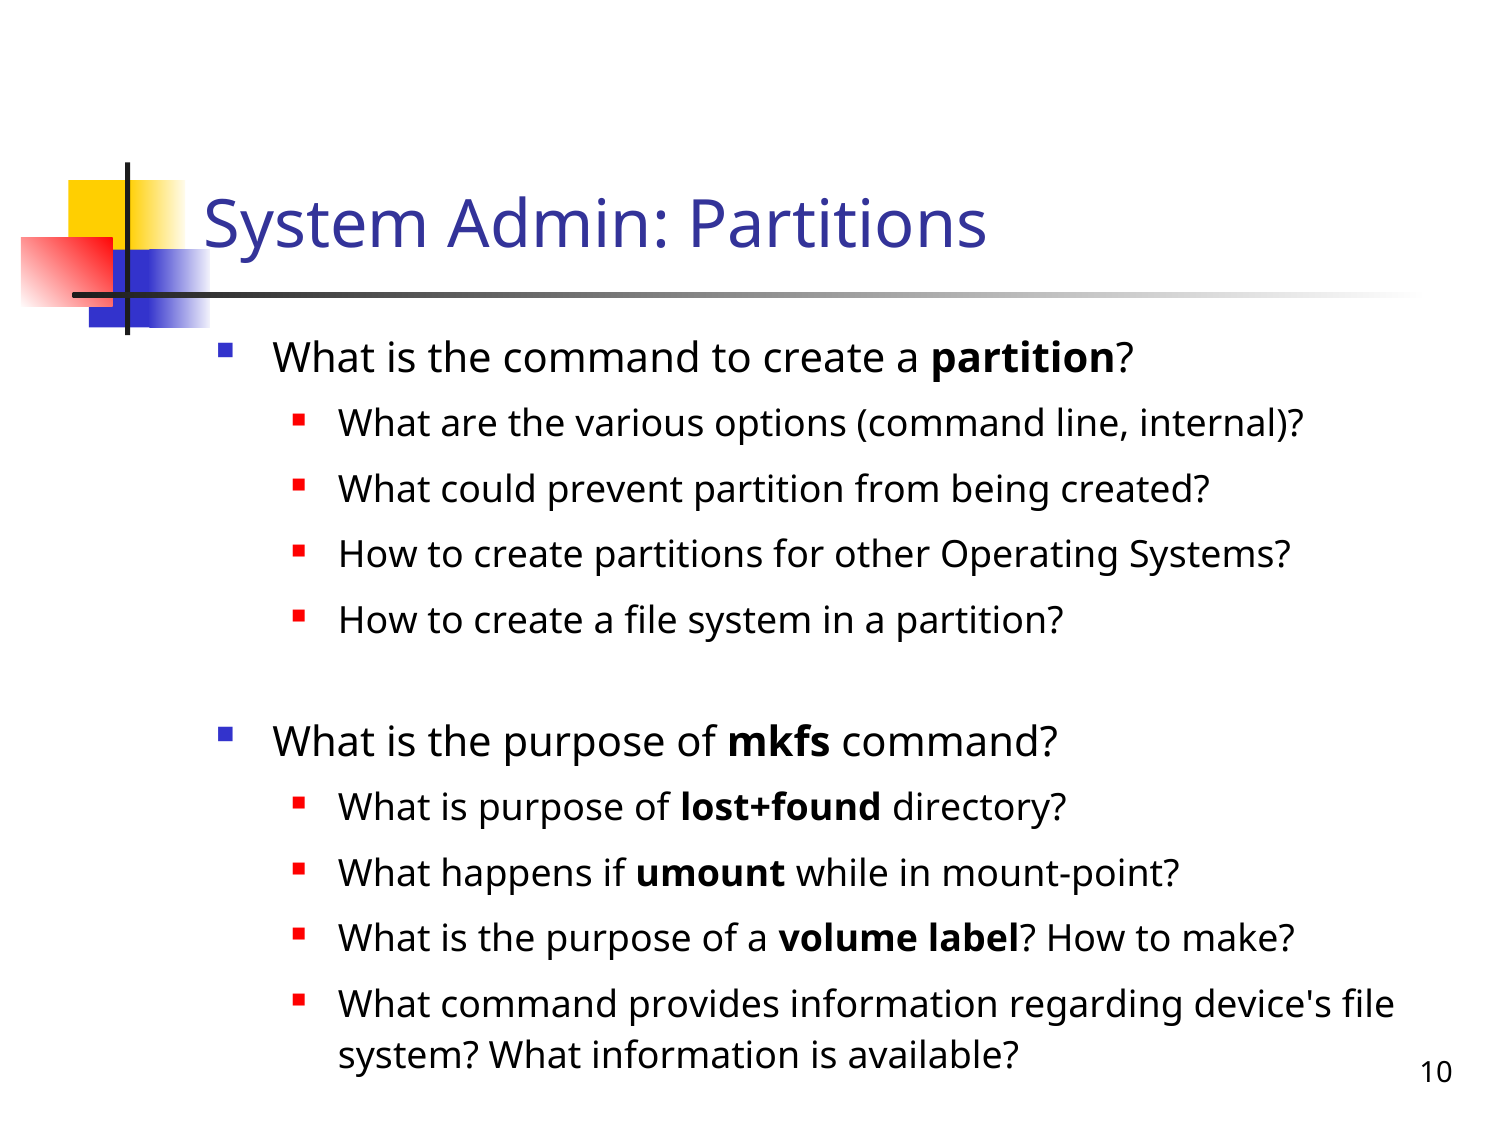

# System Admin: Partitions
What is the command to create a partition?
What are the various options (command line, internal)?
What could prevent partition from being created?
How to create partitions for other Operating Systems?
How to create a file system in a partition?
What is the purpose of mkfs command?
What is purpose of lost+found directory?
What happens if umount while in mount-point?
What is the purpose of a volume label? How to make?
What command provides information regarding device's file system? What information is available?
10